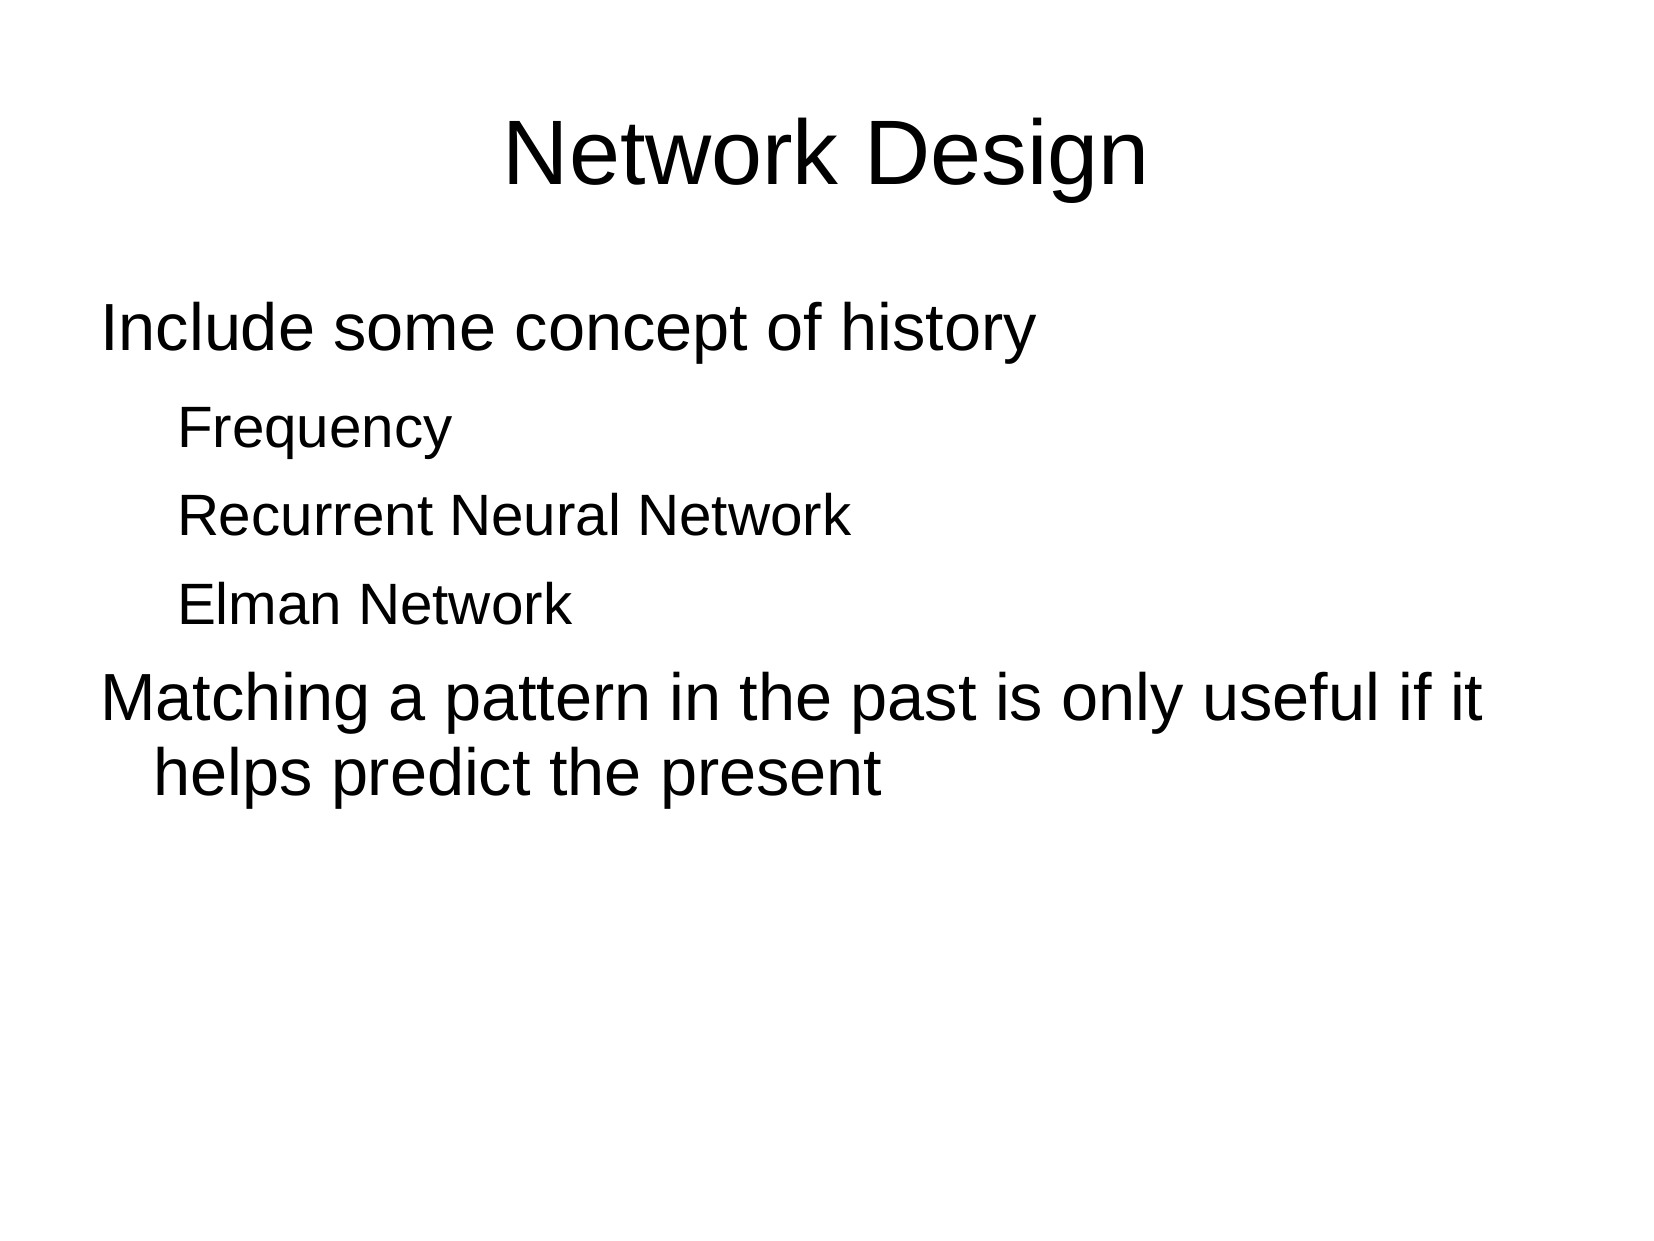

# Network Design
Include some concept of history
Frequency
Recurrent Neural Network
Elman Network
Matching a pattern in the past is only useful if it helps predict the present